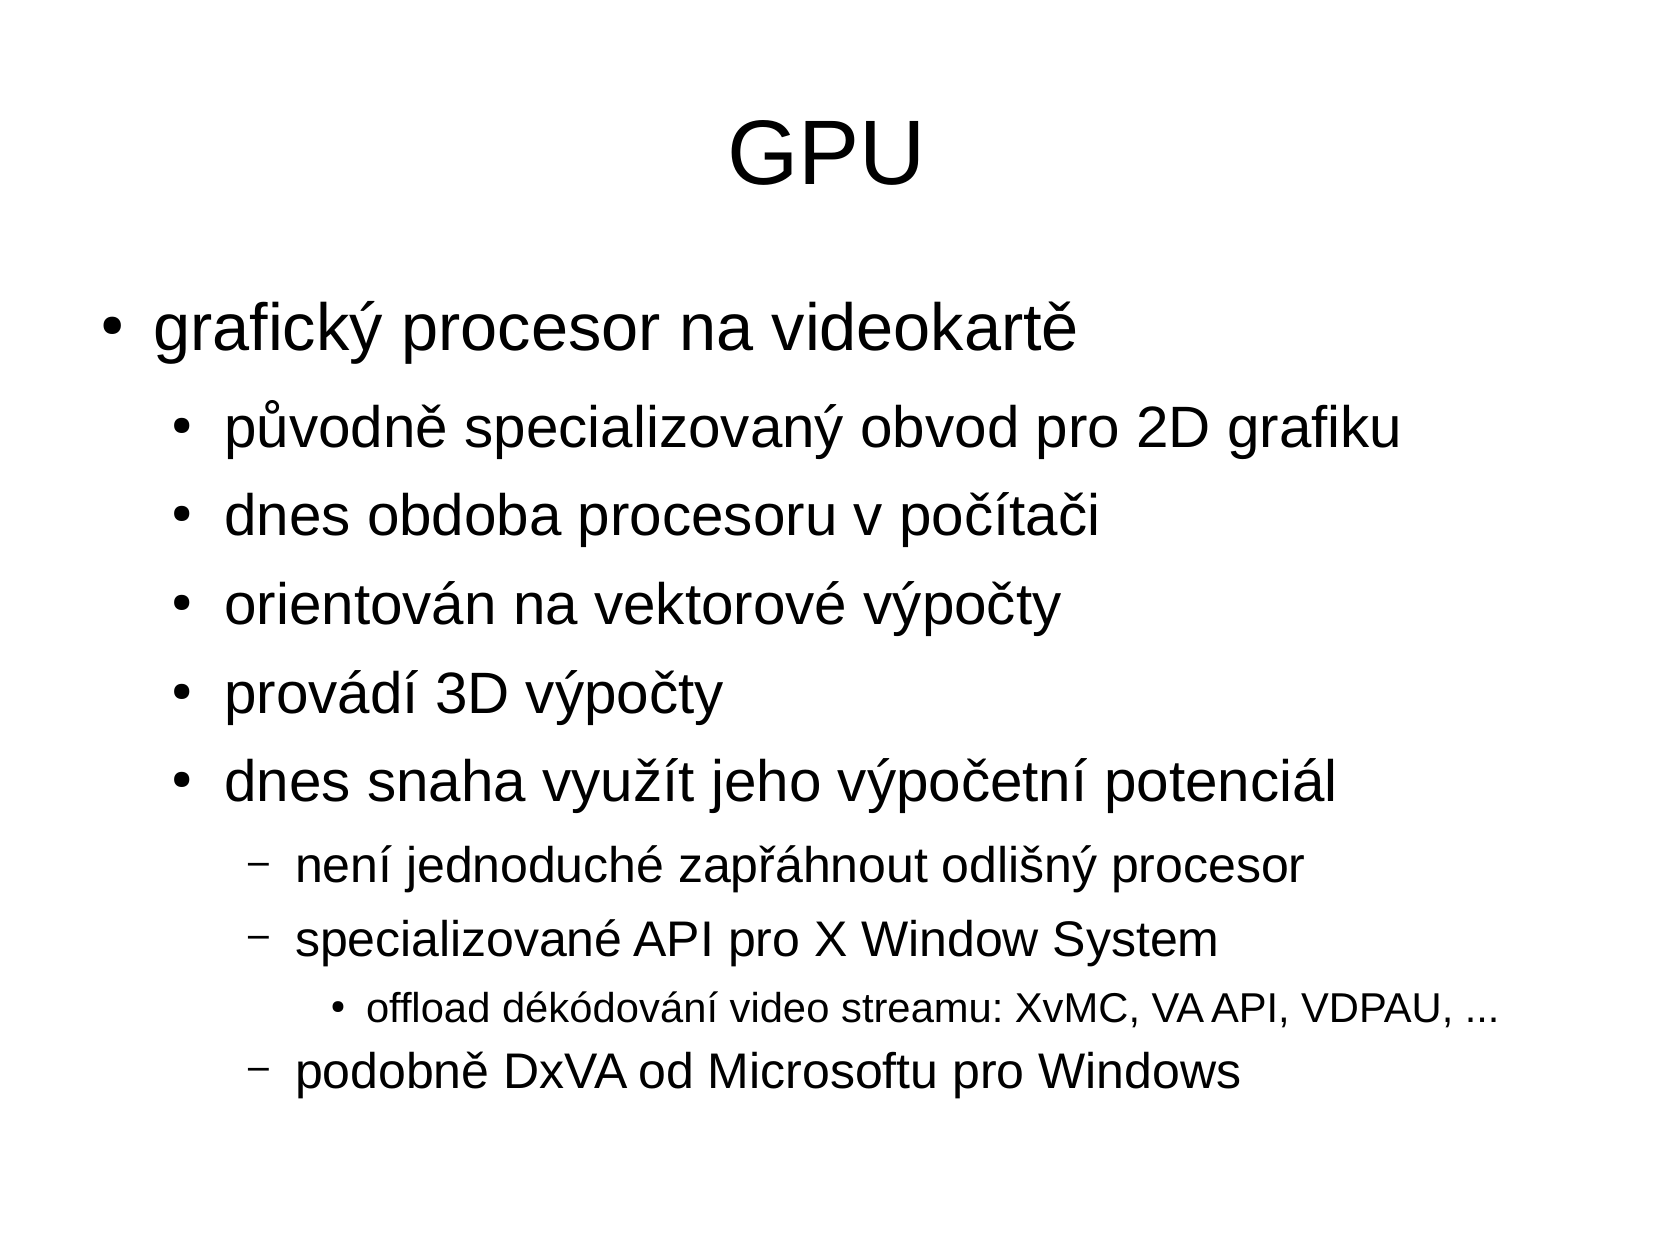

# GPU
grafický procesor na videokartě
původně specializovaný obvod pro 2D grafiku
dnes obdoba procesoru v počítači
orientován na vektorové výpočty
provádí 3D výpočty
dnes snaha využít jeho výpočetní potenciál
není jednoduché zapřáhnout odlišný procesor
specializované API pro X Window System
offload dékódování video streamu: XvMC, VA API, VDPAU, ...
podobně DxVA od Microsoftu pro Windows